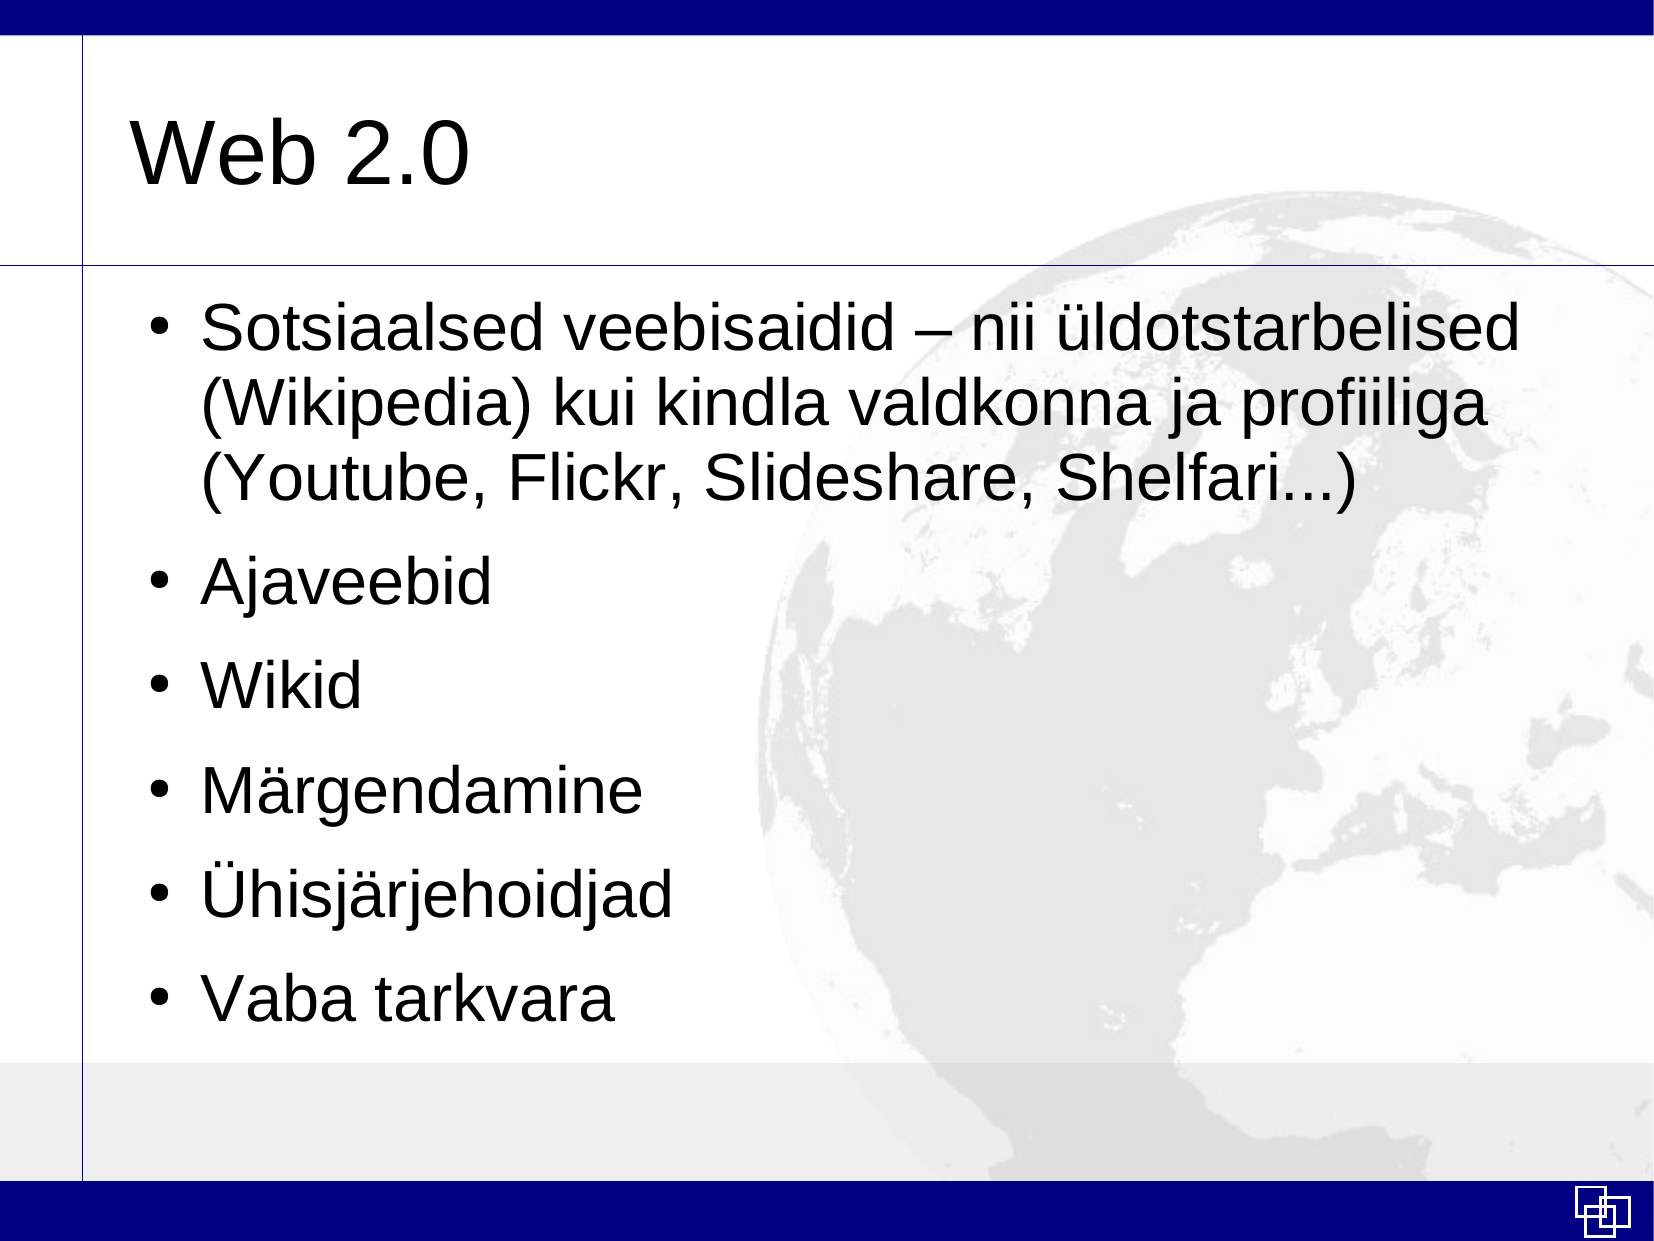

# Web 2.0
Sotsiaalsed veebisaidid – nii üldotstarbelised (Wikipedia) kui kindla valdkonna ja profiiliga (Youtube, Flickr, Slideshare, Shelfari...)
Ajaveebid
Wikid
Märgendamine
Ühisjärjehoidjad
Vaba tarkvara